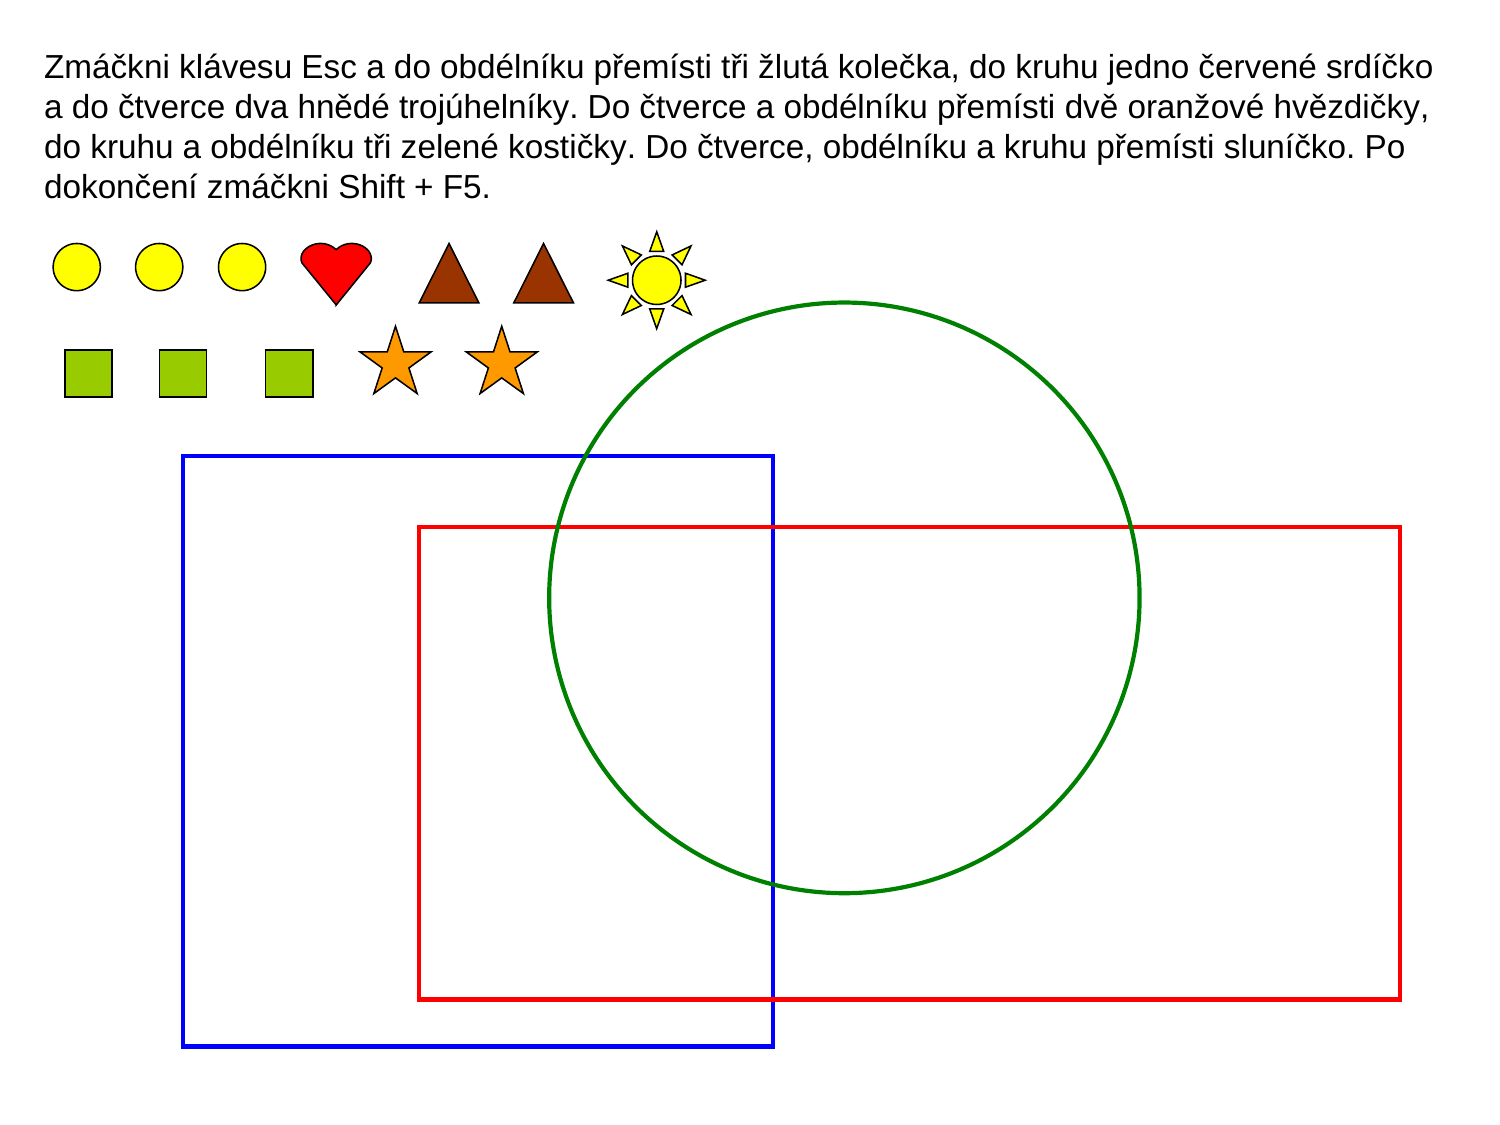

Zmáčkni klávesu Esc a do obdélníku přemísti tři žlutá kolečka, do kruhu jedno červené srdíčko a do čtverce dva hnědé trojúhelníky. Do čtverce a obdélníku přemísti dvě oranžové hvězdičky, do kruhu a obdélníku tři zelené kostičky. Do čtverce, obdélníku a kruhu přemísti sluníčko. Po dokončení zmáčkni Shift + F5.